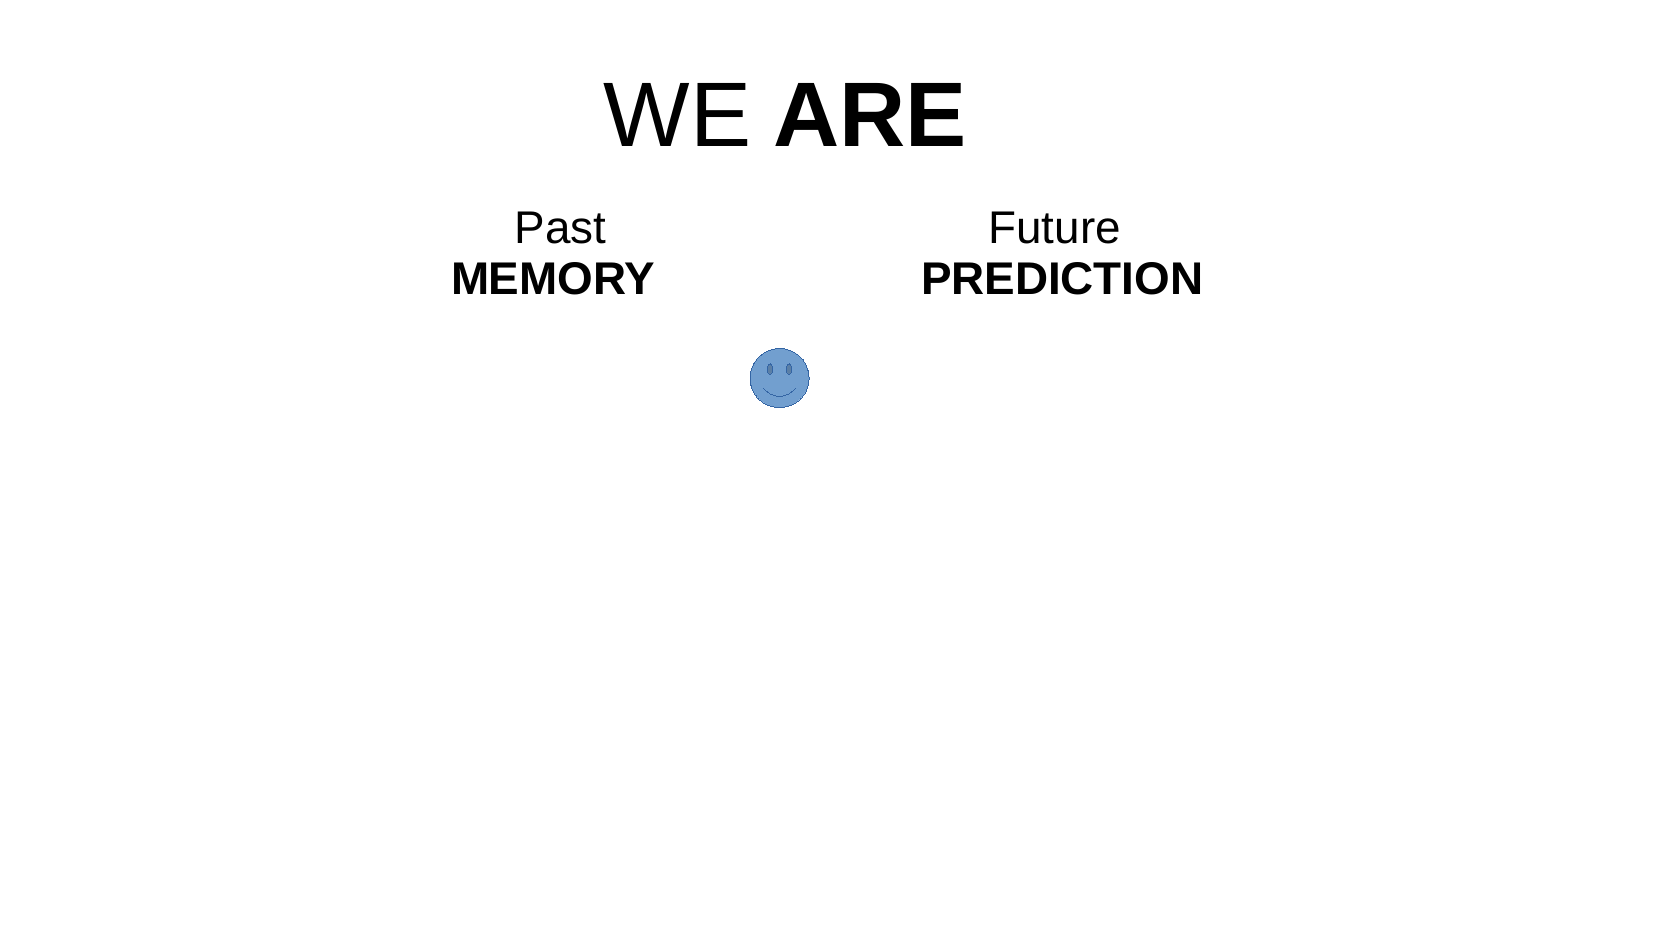

# WE ARE
 Past Future
 MEMORY PREDICTION